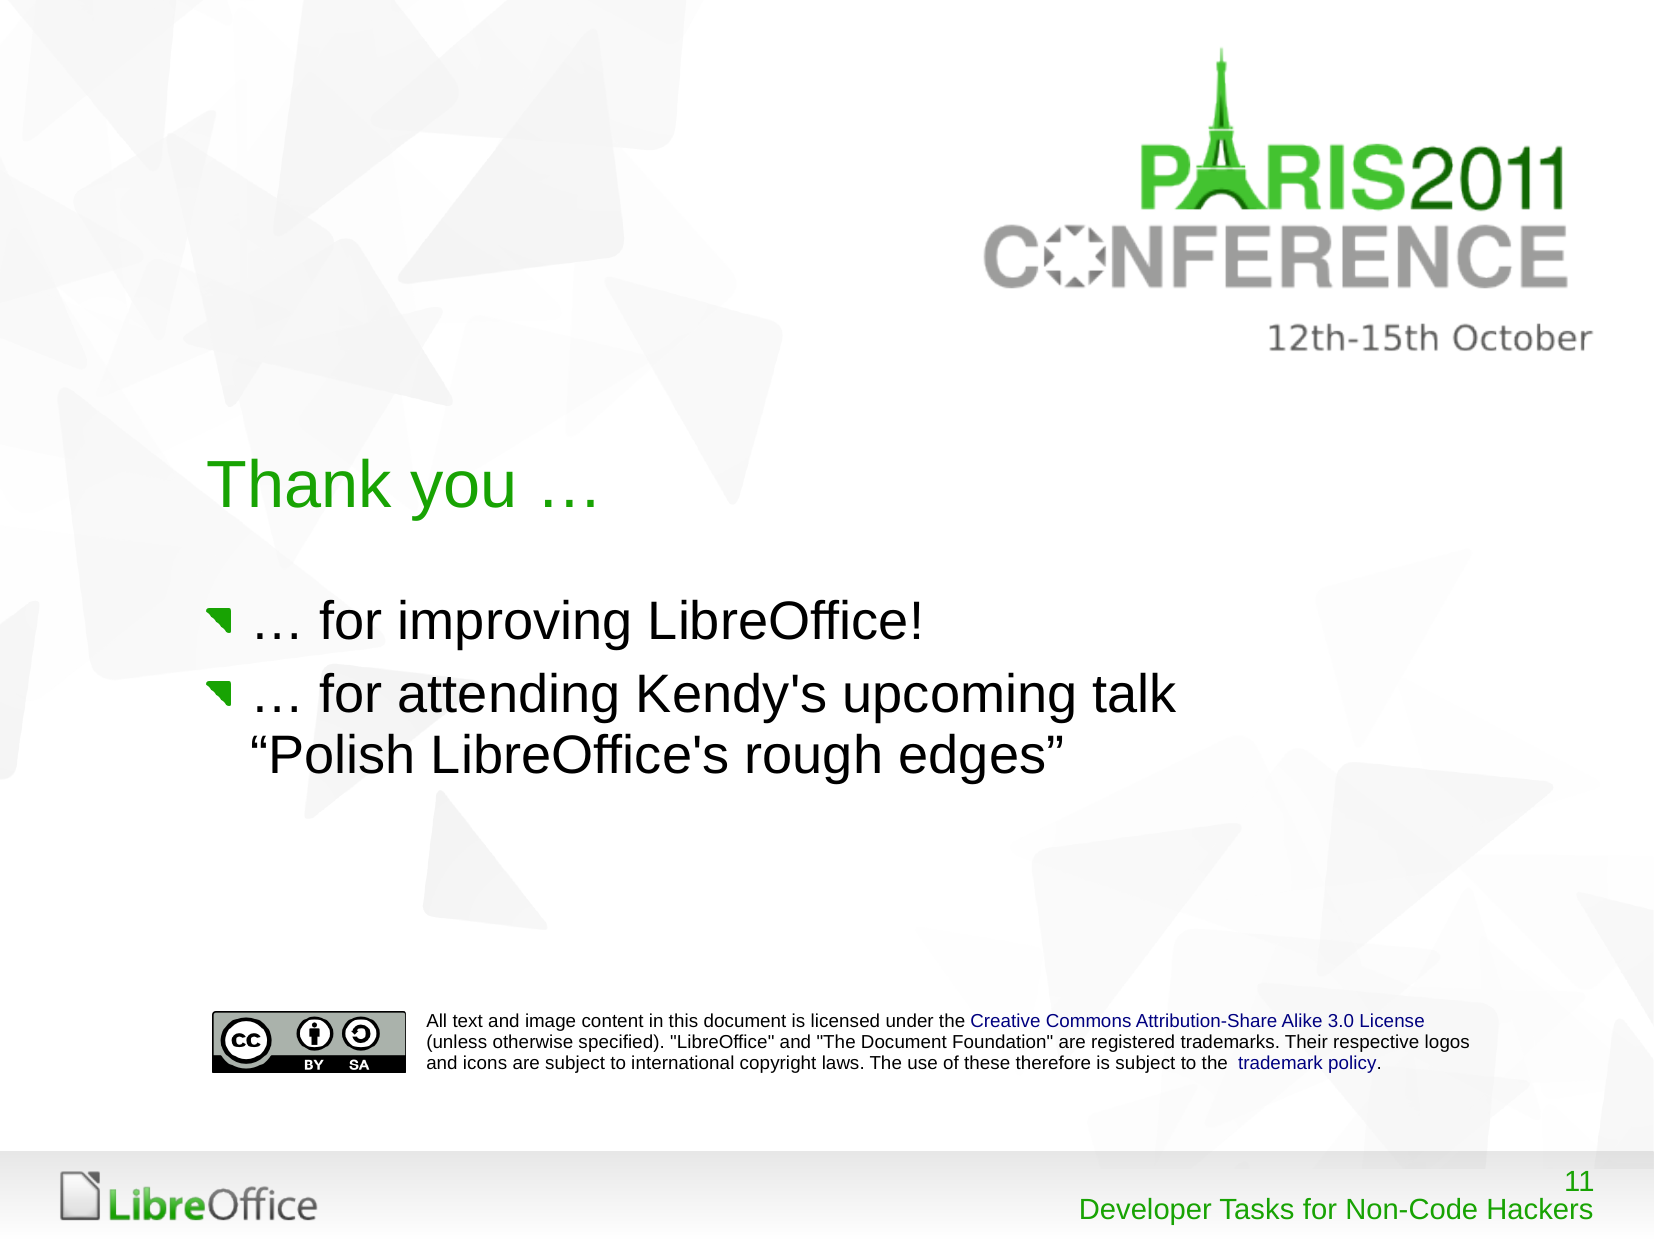

# Thank you …
… for improving LibreOffice!
… for attending Kendy's upcoming talk
“Polish LibreOffice's rough edges”
11
Developer Tasks for Non-Code Hackers